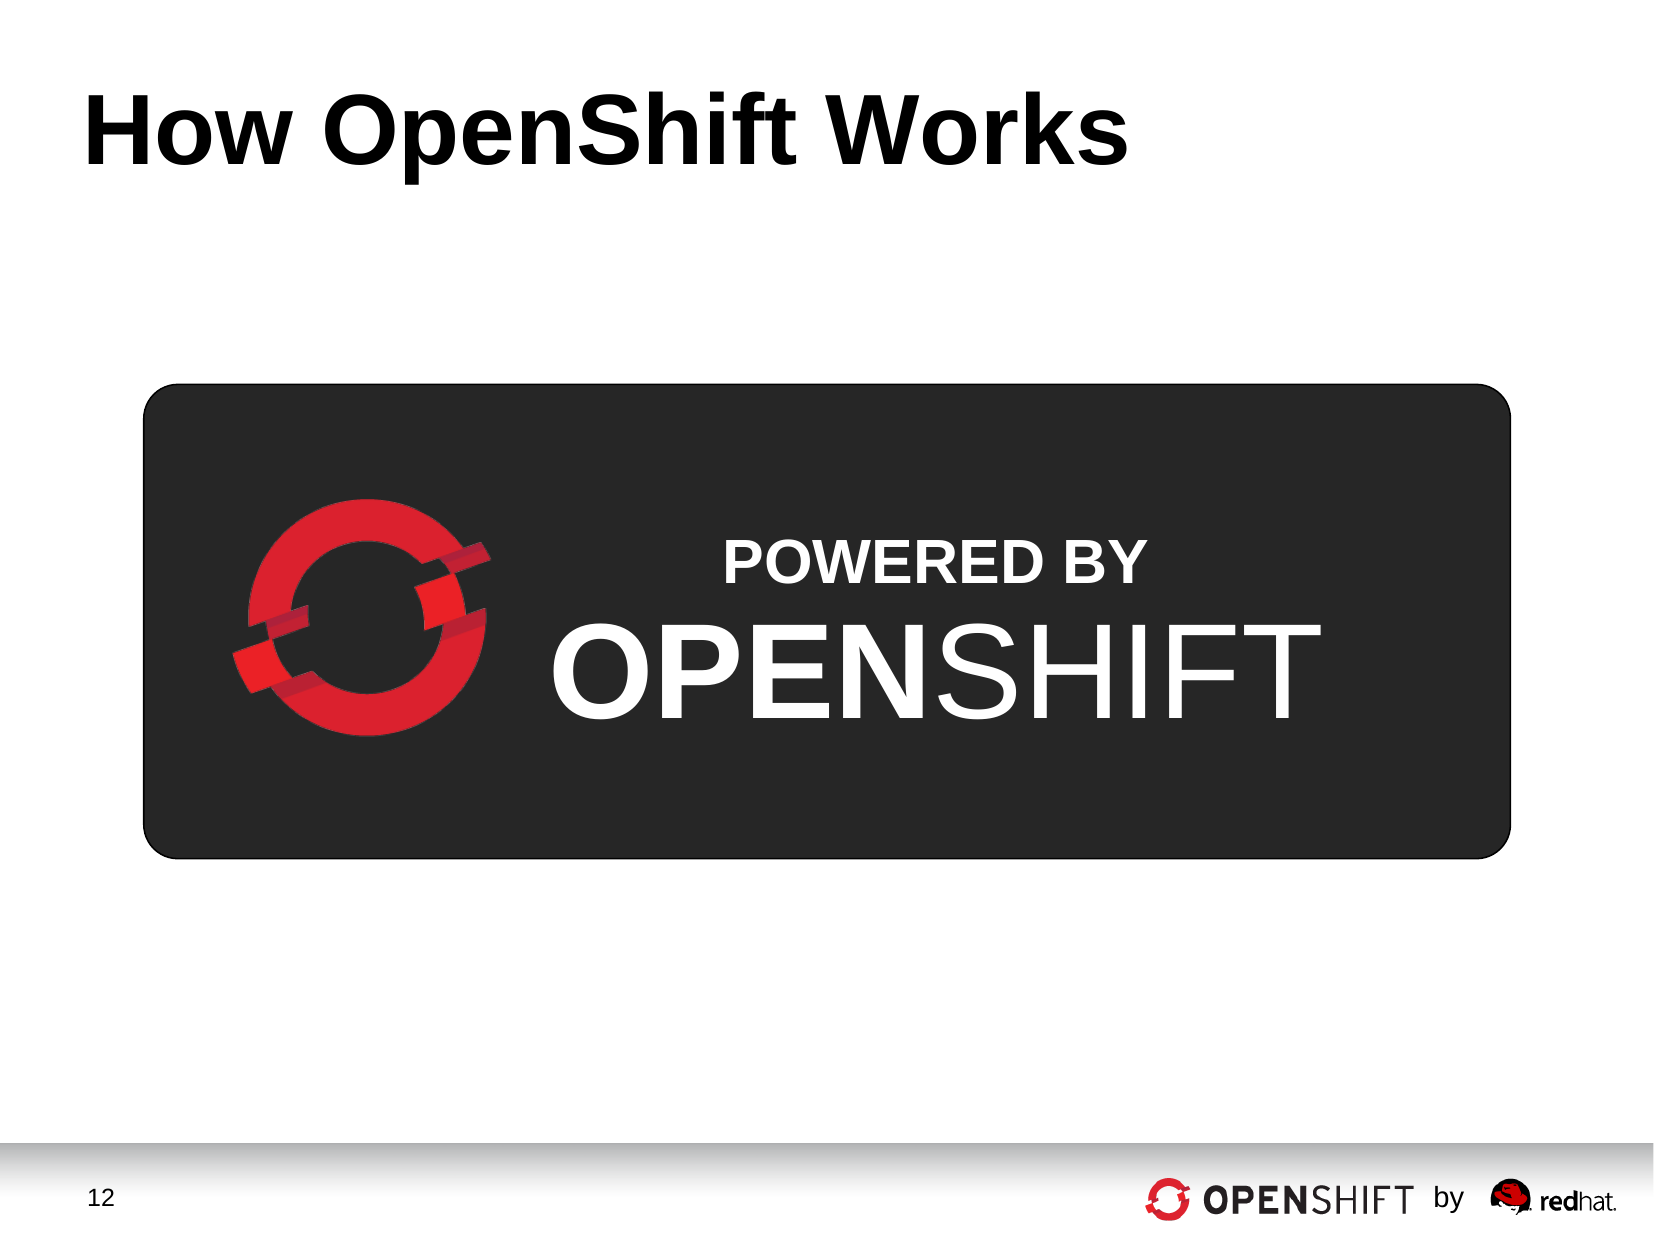

# How OpenShift Works
POWERED BY
OPENSHIFT